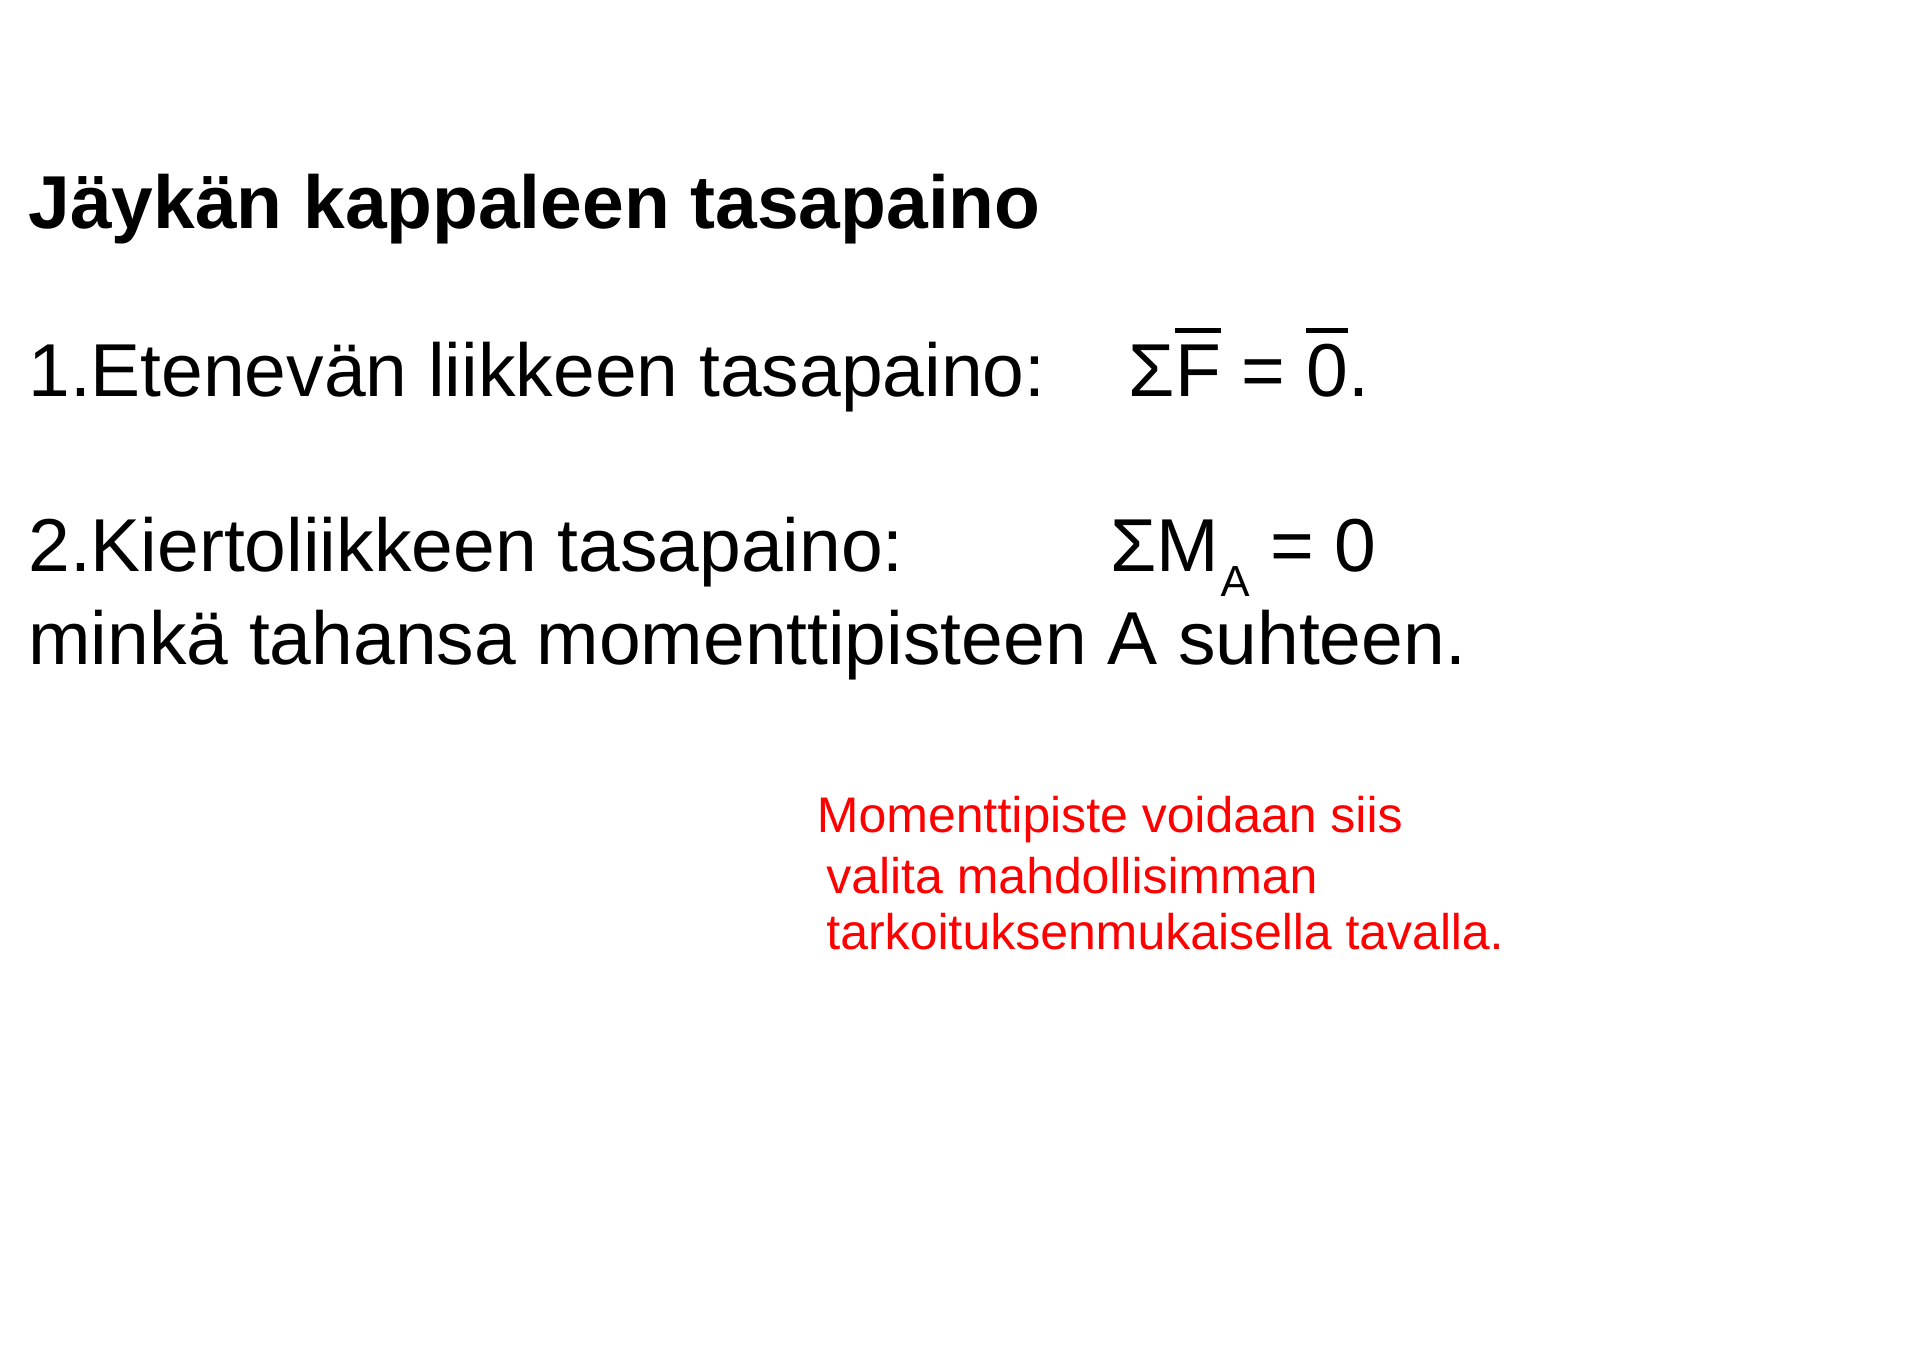

Jäykän kappaleen tasapaino
Etenevän liikkeen tasapaino: ƩF = 0.
Kiertoliikkeen tasapaino: ƩMA = 0
minkä tahansa momenttipisteen A suhteen.
 Momenttipiste voidaan siis
 valita mahdollisimman
 tarkoituksenmukaisella tavalla.